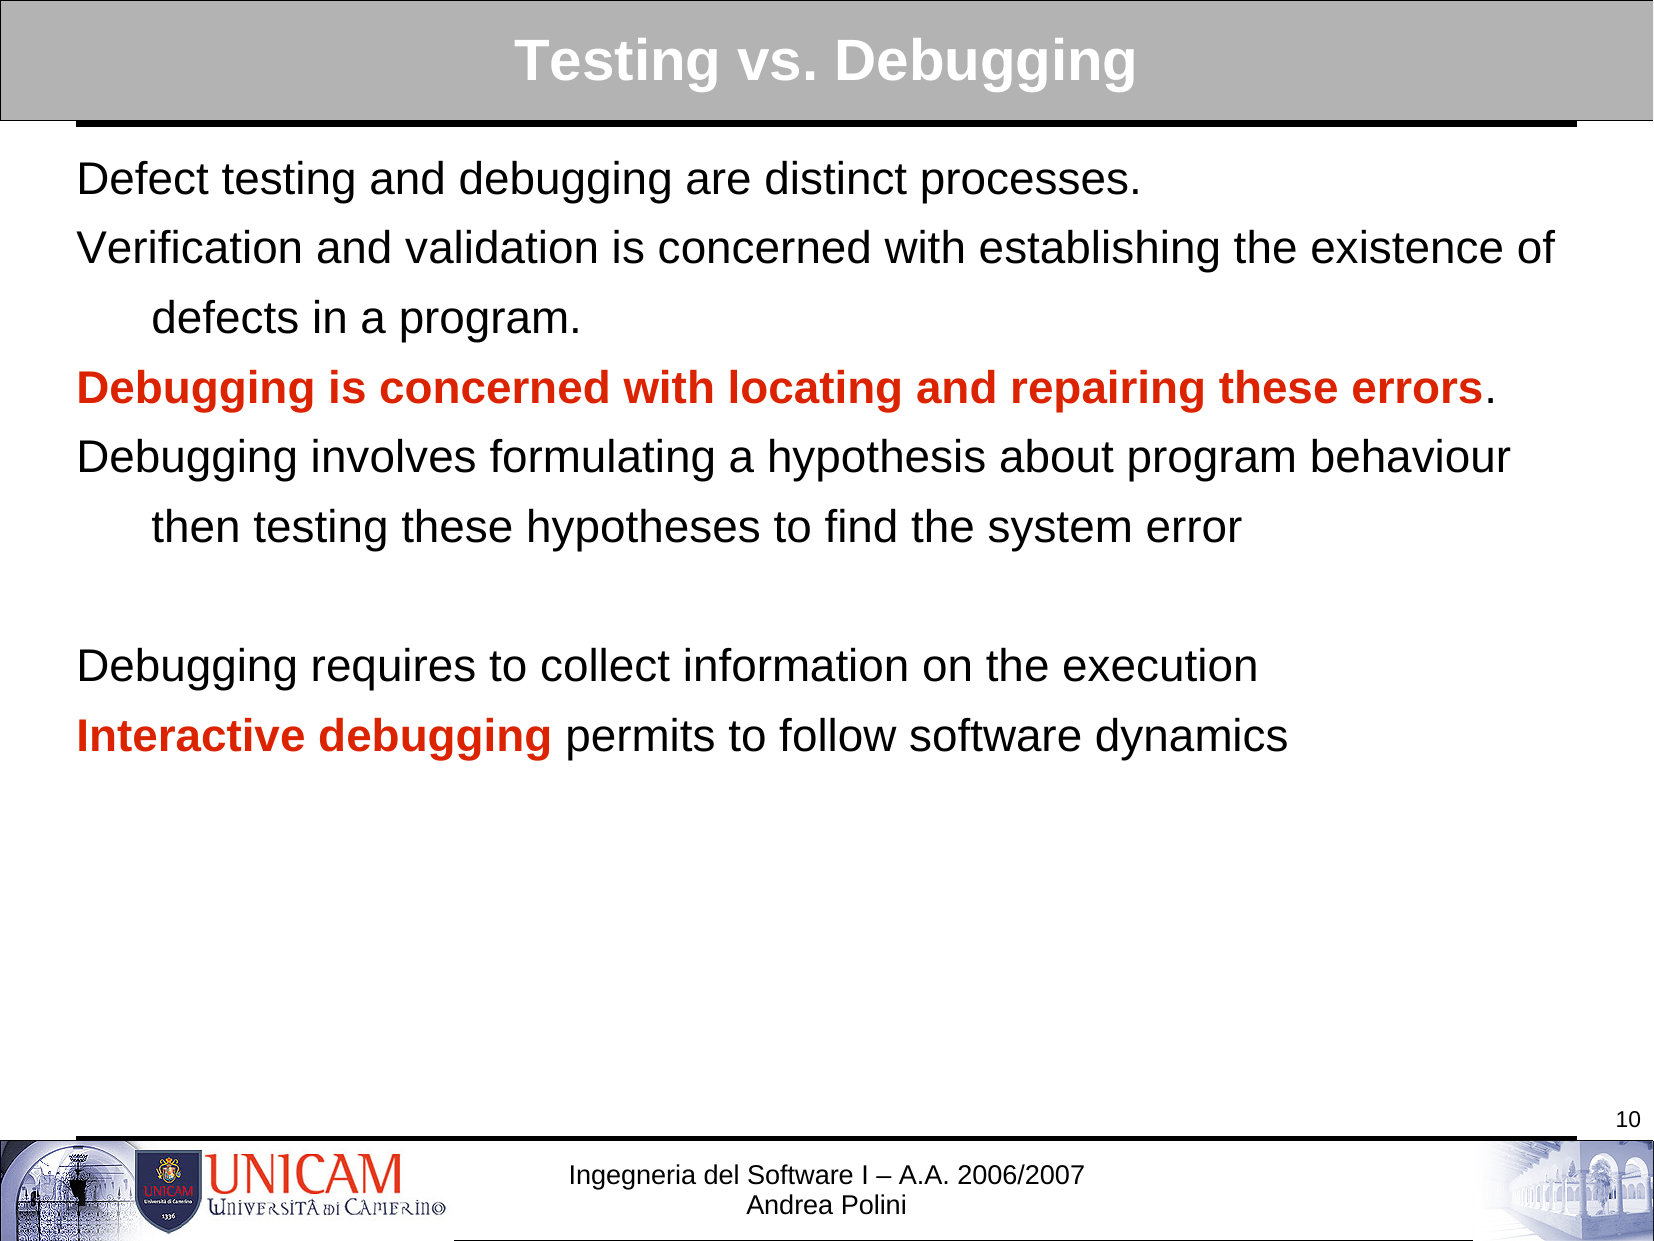

# Testing vs. Debugging
Defect testing and debugging are distinct processes.
Verification and validation is concerned with establishing the existence of defects in a program.
Debugging is concerned with locating and repairing these errors.
Debugging involves formulating a hypothesis about program behaviour then testing these hypotheses to find the system error
Debugging requires to collect information on the execution
Interactive debugging permits to follow software dynamics
10